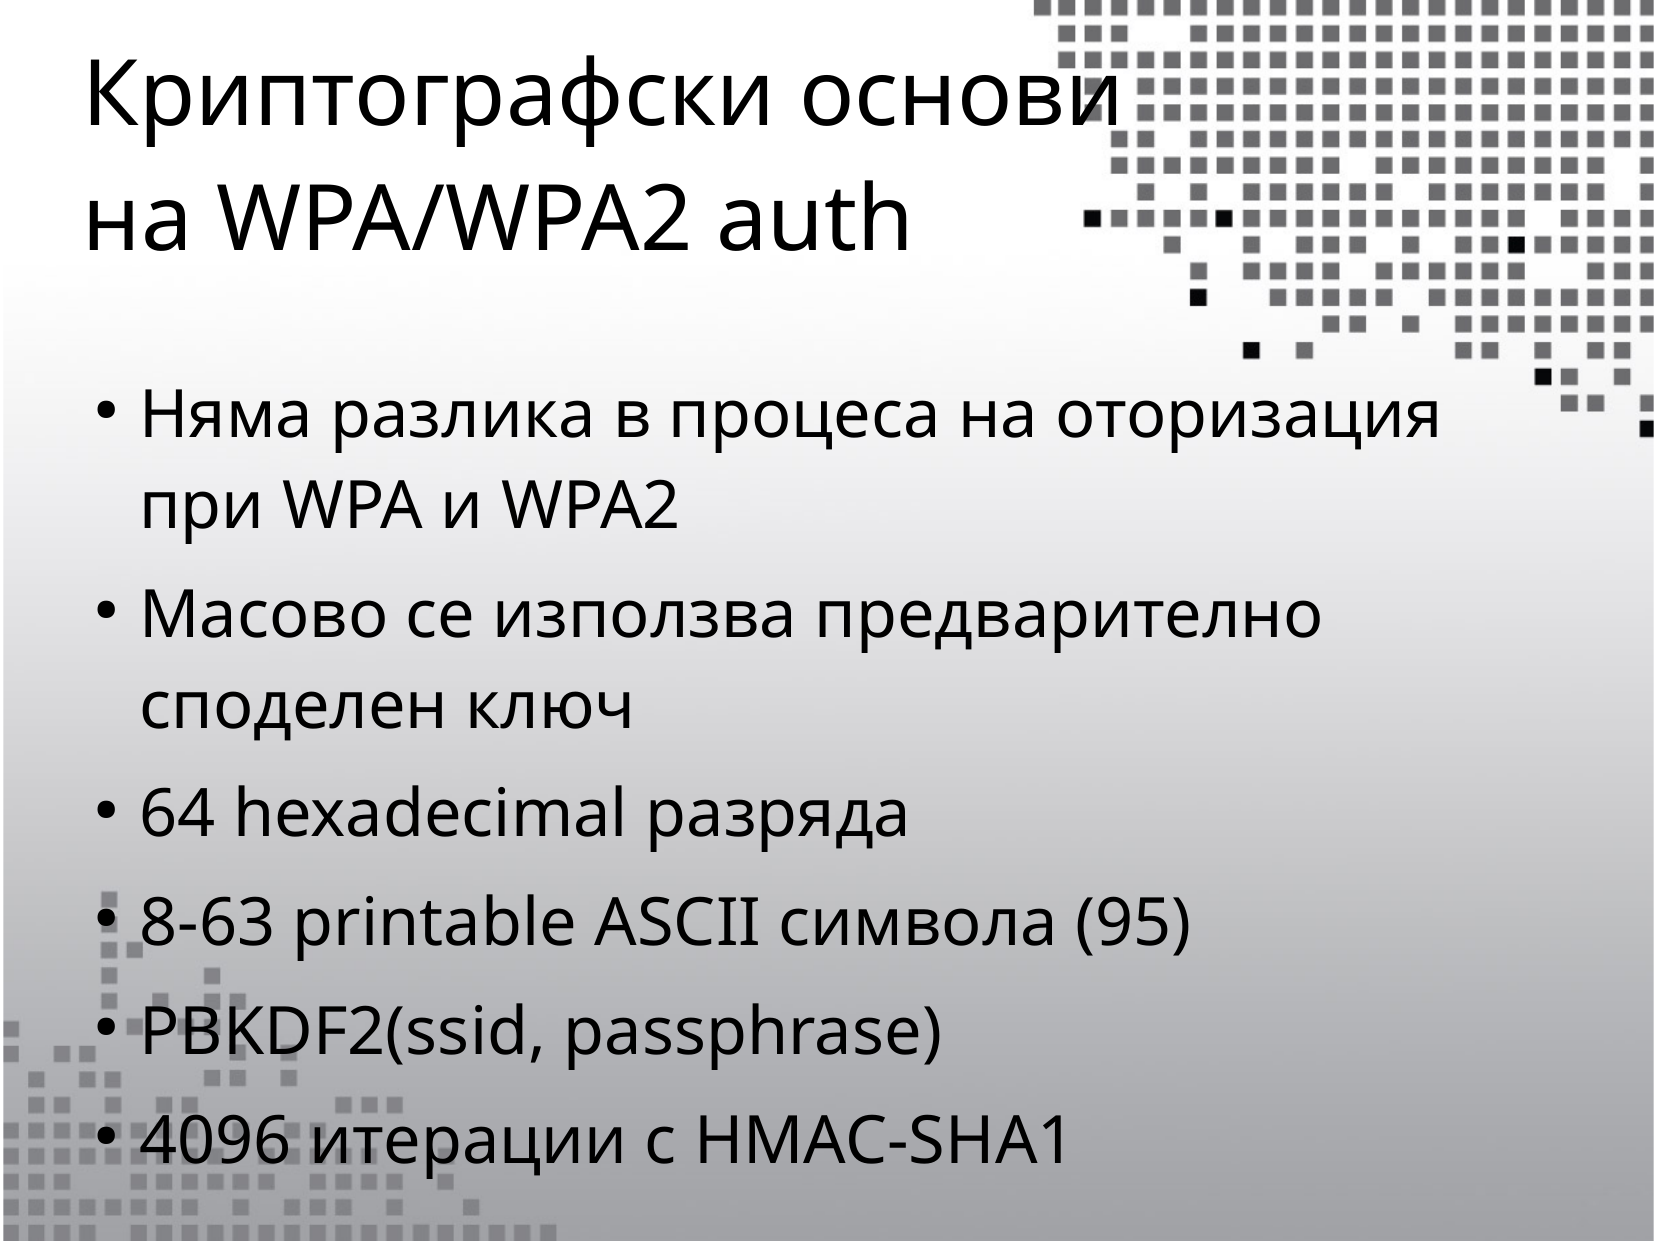

# Криптографски основи на WPA/WPA2 auth
Няма разлика в процеса на оторизация при WPA и WPA2
Масово се използва предварително споделен ключ
64 hexadecimal разряда
8-63 printable ASCII символа (95)
PBKDF2(ssid, passphrase)
4096 итерации с HMAC-SHA1